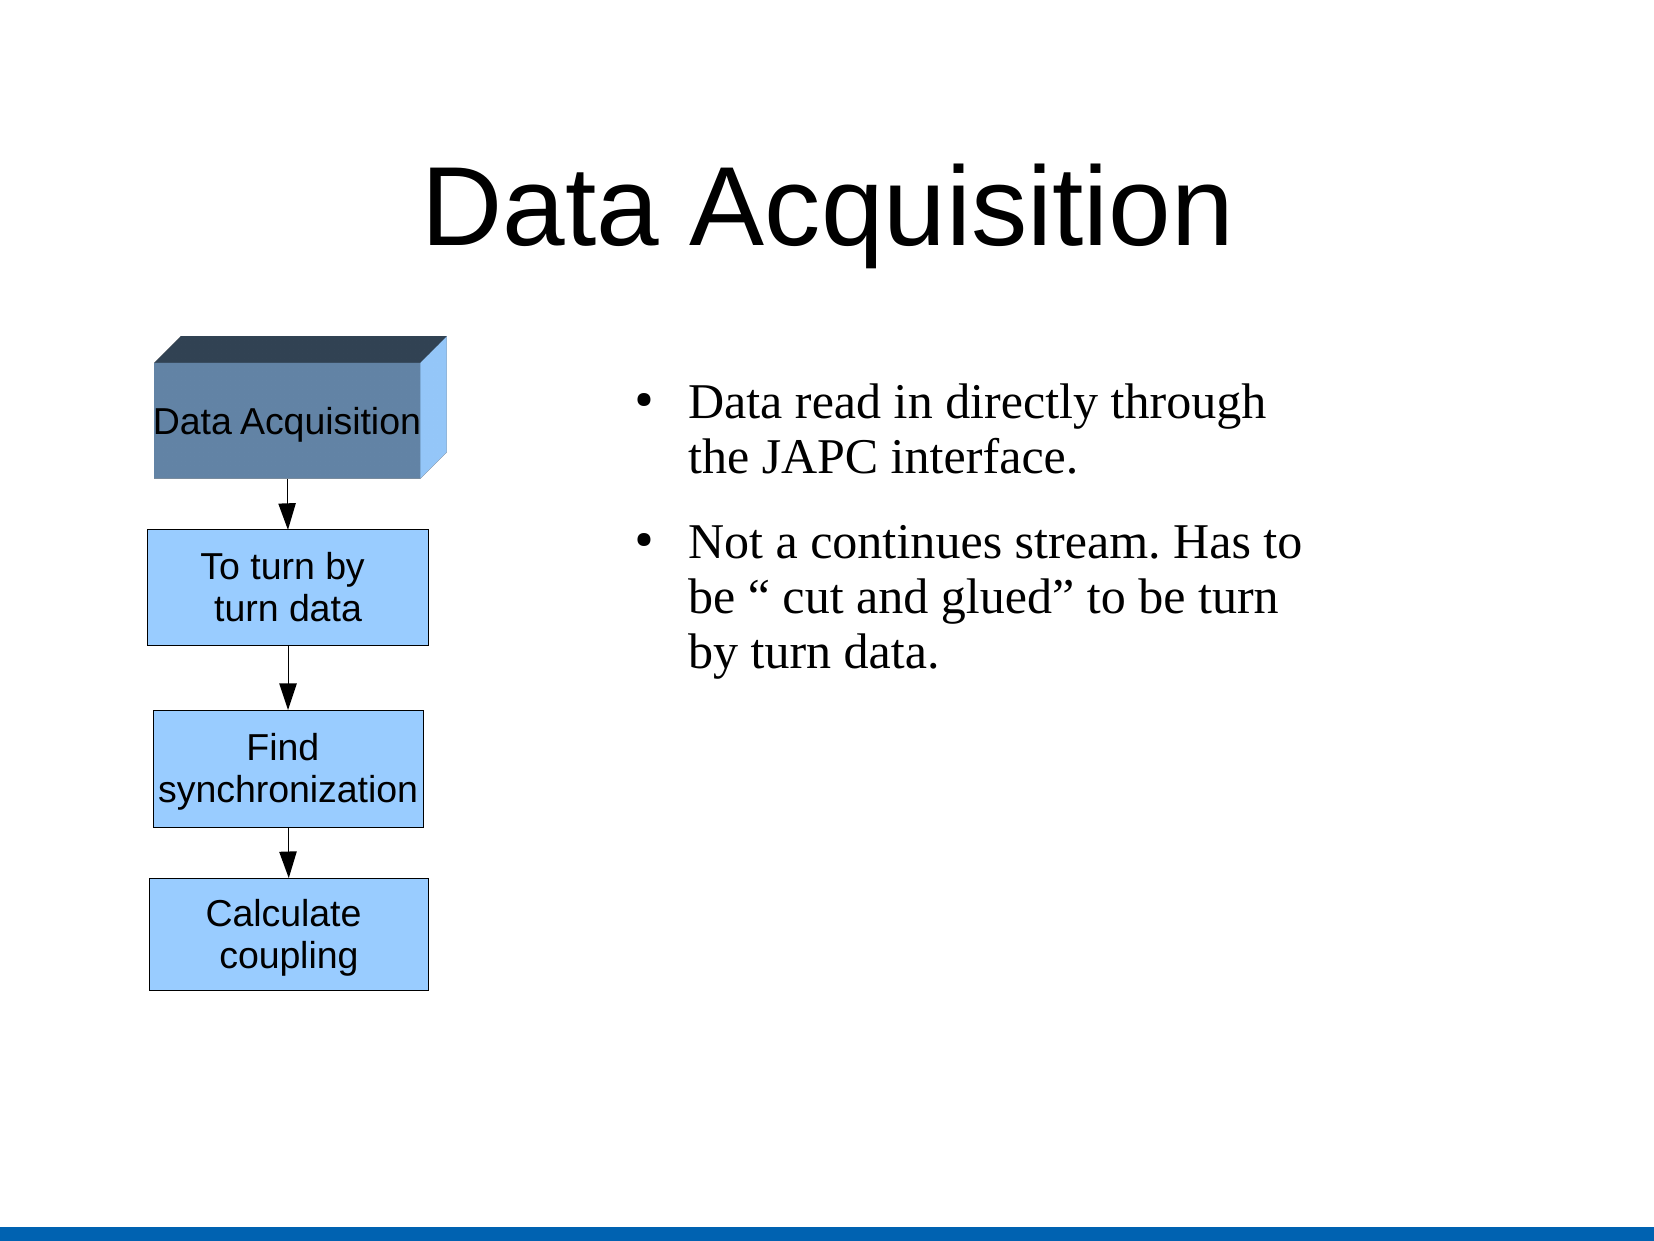

# Data Acquisition
Data Acquisition
Data read in directly through the JAPC interface.
Not a continues stream. Has to be “ cut and glued” to be turn by turn data.
To turn by
turn data
Find
synchronization
Calculate
coupling